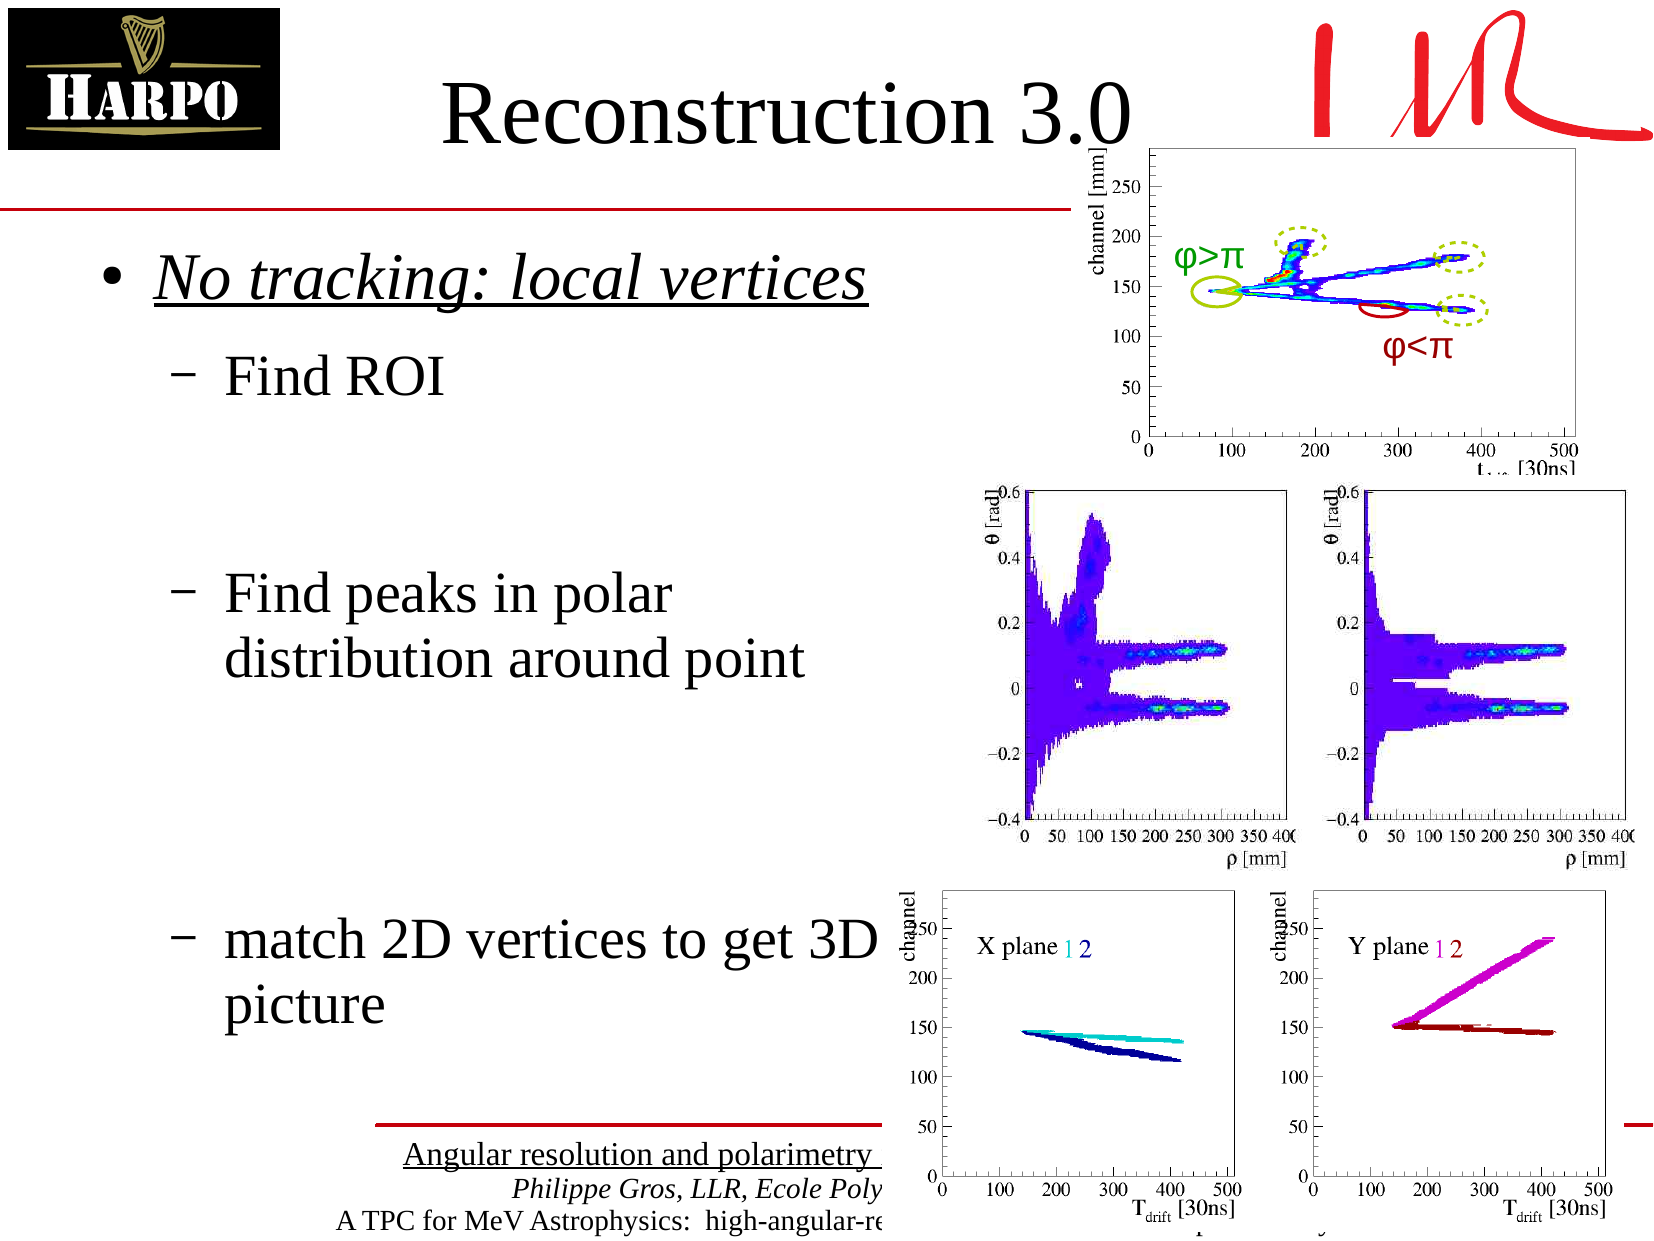

Reconstruction 3.0
φ>π
φ<π
# No tracking: local vertices
Find ROI
Find peaks in polar distribution around point
match 2D vertices to get 3D picture
9